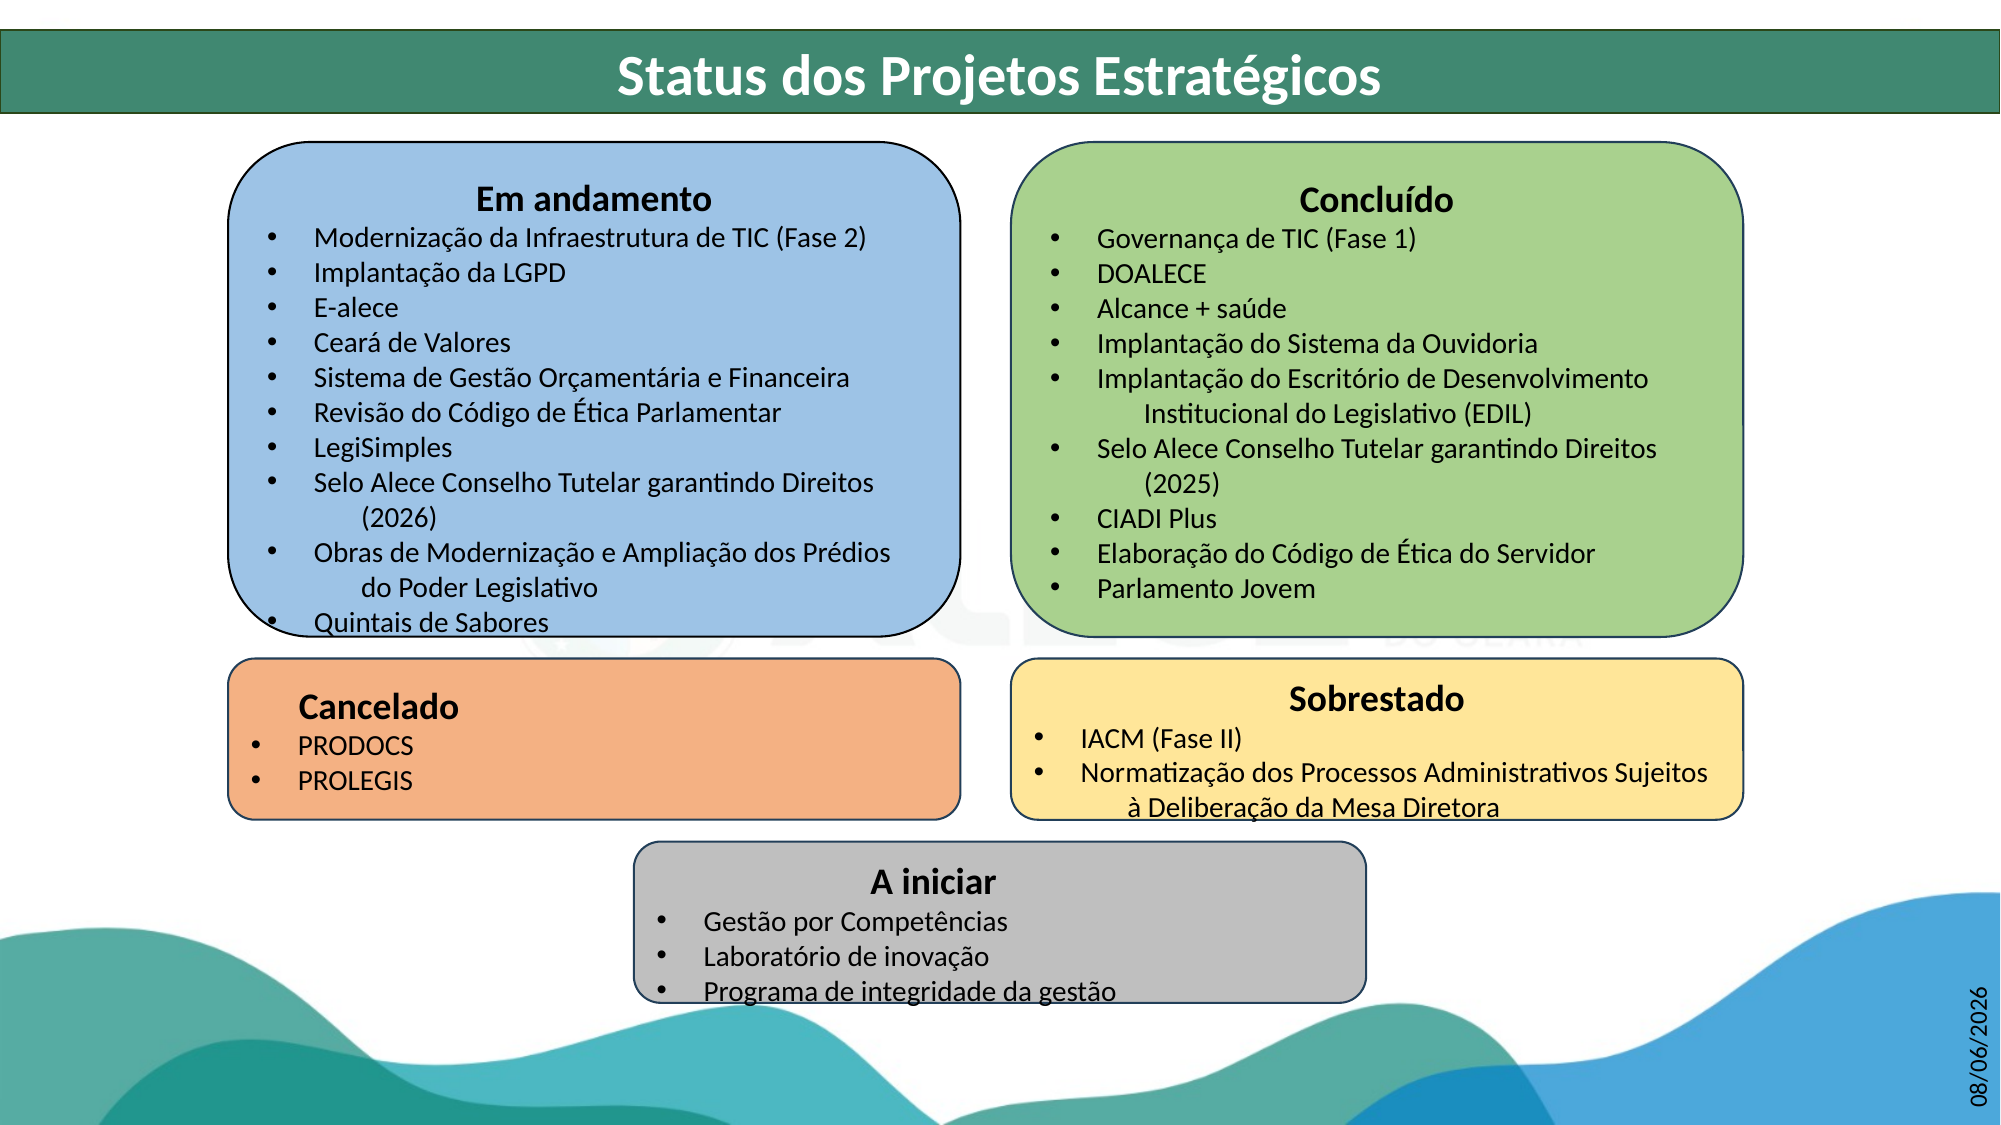

Status dos Projetos Estratégicos
Em andamento
Modernização da Infraestrutura de TIC (Fase 2)
Implantação da LGPD
E-alece
Ceará de Valores
Sistema de Gestão Orçamentária e Financeira
Revisão do Código de Ética Parlamentar
LegiSimples
Selo Alece Conselho Tutelar garantindo Direitos (2026)
Obras de Modernização e Ampliação dos Prédios do Poder Legislativo
Quintais de Sabores
Concluído
Governança de TIC (Fase 1)
DOALECE
Alcance + saúde
Implantação do Sistema da Ouvidoria
Implantação do Escritório de Desenvolvimento Institucional do Legislativo (EDIL)
Selo Alece Conselho Tutelar garantindo Direitos (2025)
CIADI Plus
Elaboração do Código de Ética do Servidor
Parlamento Jovem
Cancelado
PRODOCS
PROLEGIS
Sobrestado
IACM (Fase II)
Normatização dos Processos Administrativos Sujeitos à Deliberação da Mesa Diretora
A iniciar
Gestão por Competências
Laboratório de inovação
Programa de integridade da gestão
08/06/2026